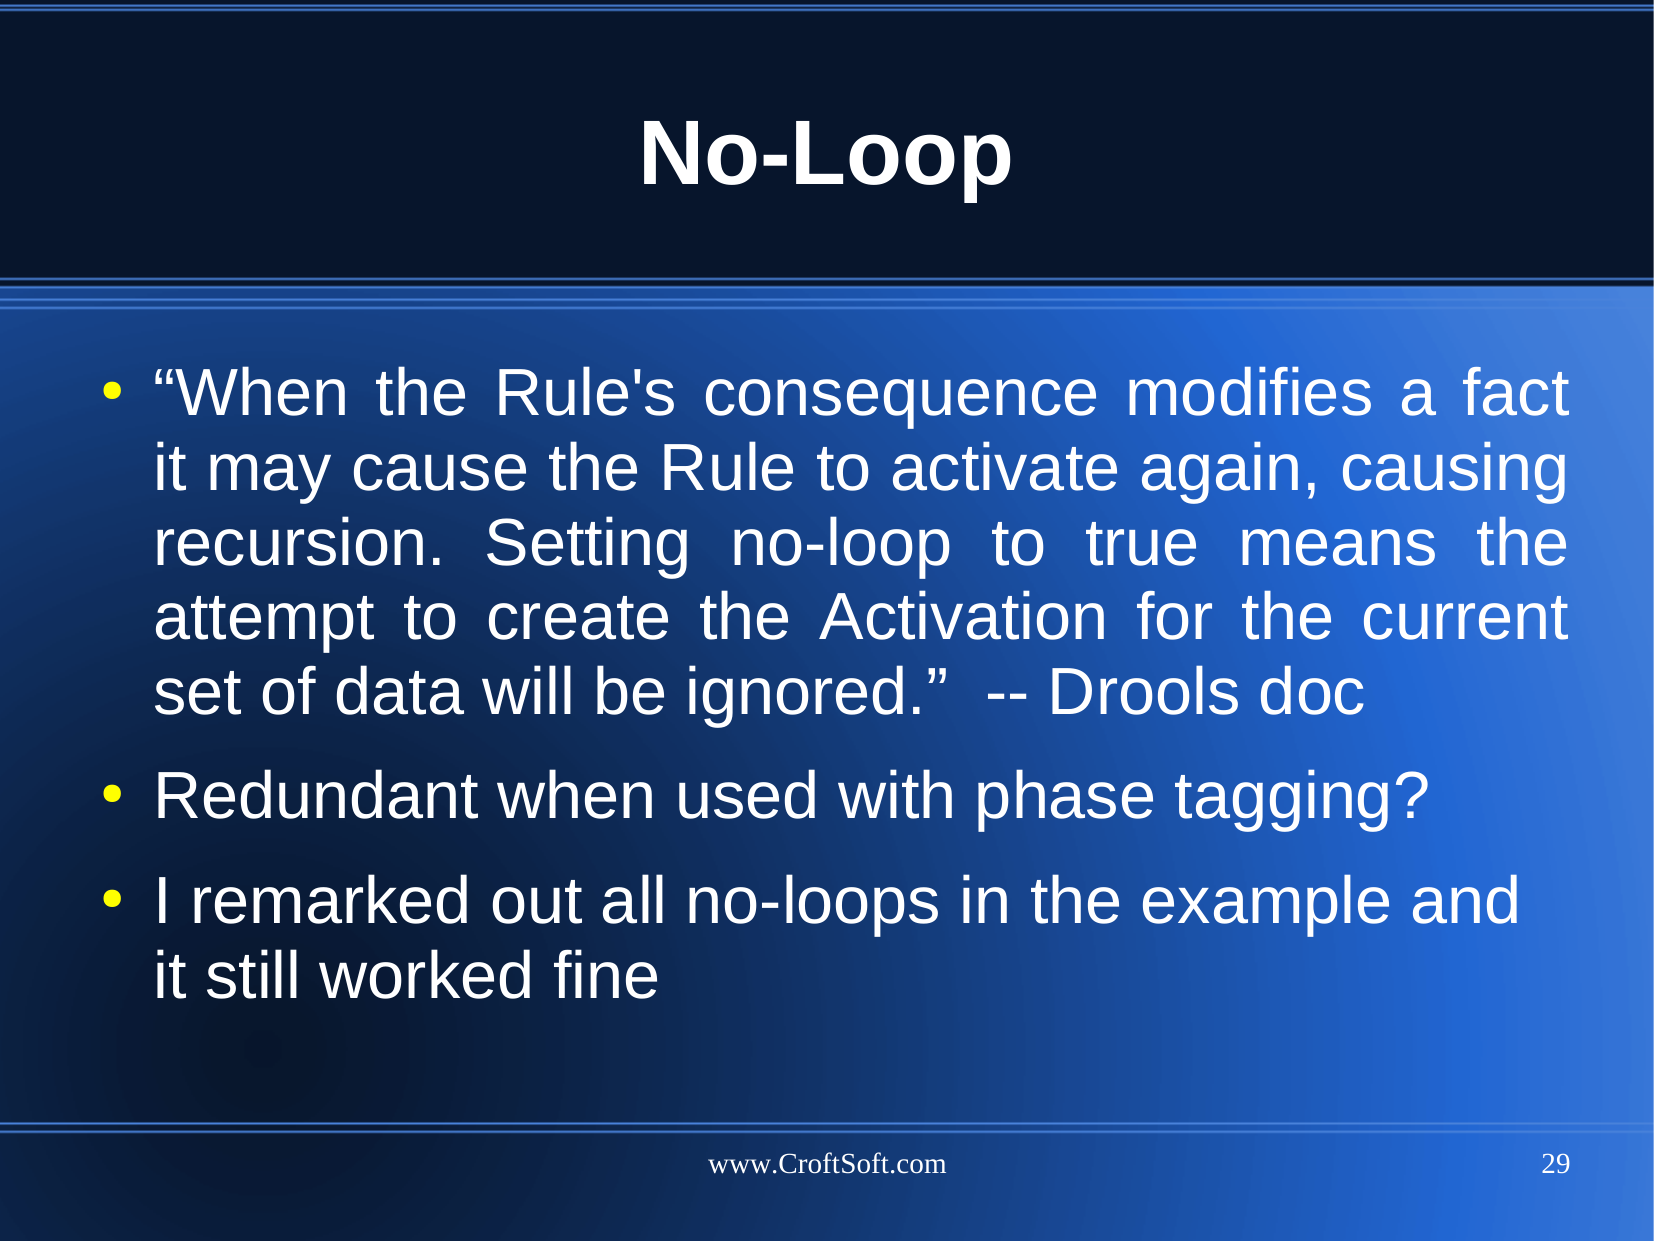

# No-Loop
“When the Rule's consequence modifies a fact it may cause the Rule to activate again, causing recursion. Setting no-loop to true means the attempt to create the Activation for the current set of data will be ignored.” -- Drools doc
Redundant when used with phase tagging?
I remarked out all no-loops in the example and it still worked fine
www.CroftSoft.com
29